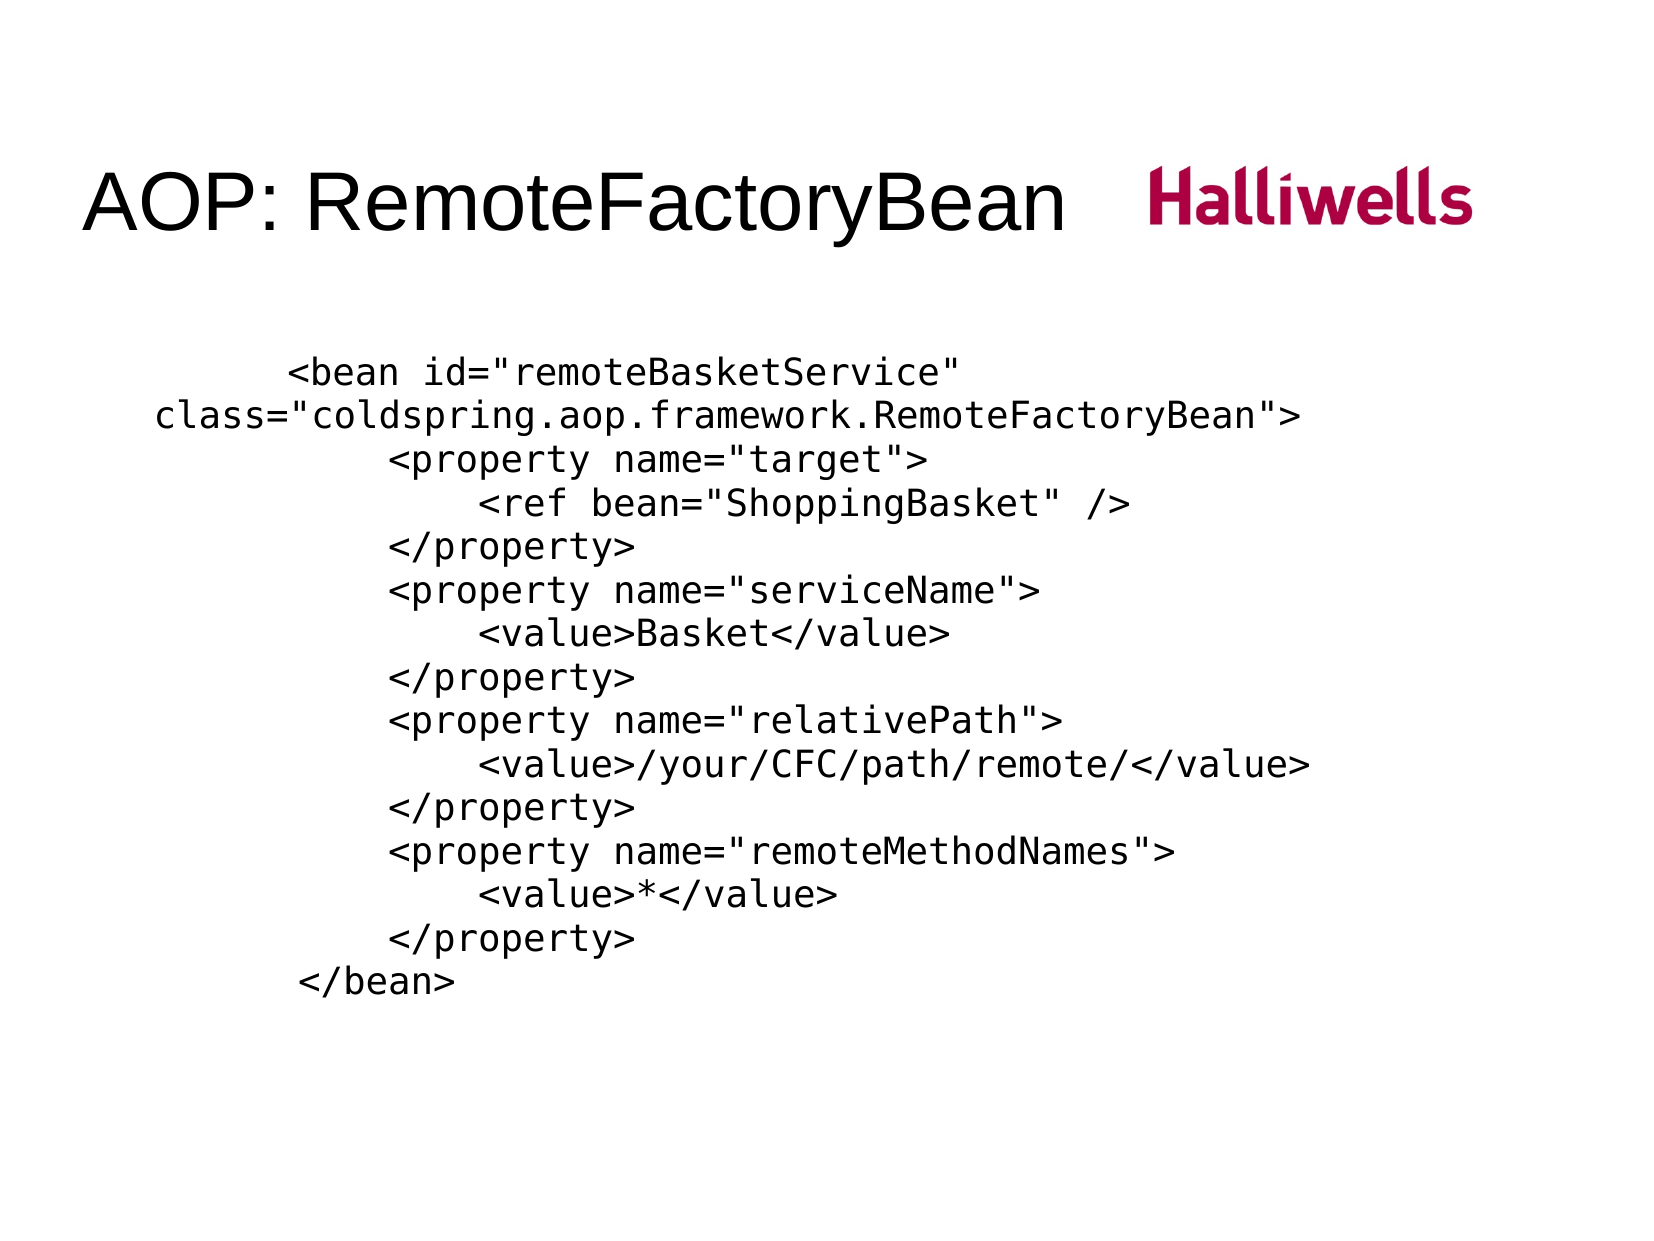

# AOP: RemoteFactoryBean
 <bean id="remoteBasketService" class="coldspring.aop.framework.RemoteFactoryBean">
 <property name="target">
 <ref bean="ShoppingBasket" />
 </property>
 <property name="serviceName">
 <value>Basket</value>
 </property>
 <property name="relativePath">
 <value>/your/CFC/path/remote/</value>
 </property>
 <property name="remoteMethodNames">
 <value>*</value>
 </property>
 </bean>